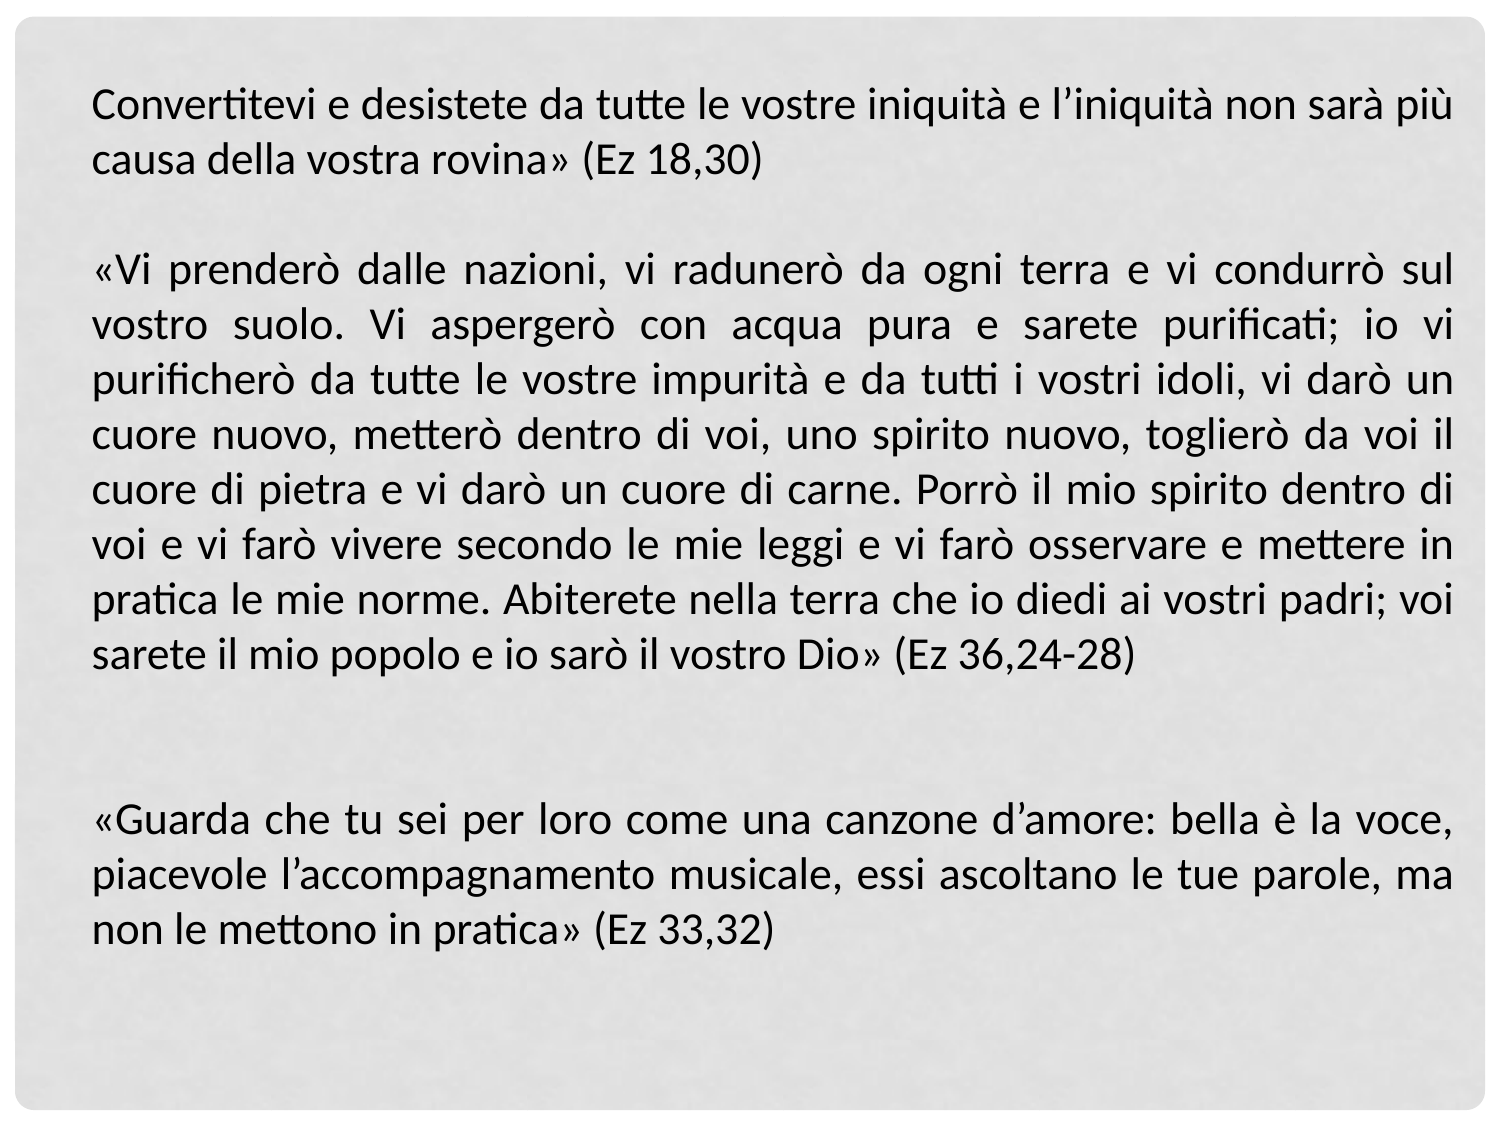

Convertitevi e desistete da tutte le vostre iniquità e l’iniquità non sarà più causa della vostra rovina» (Ez 18,30)
«Vi prenderò dalle nazioni, vi radunerò da ogni terra e vi condurrò sul vostro suolo. Vi aspergerò con acqua pura e sarete purificati; io vi purificherò da tutte le vostre impurità e da tutti i vostri idoli, vi darò un cuore nuovo, metterò dentro di voi, uno spirito nuovo, toglierò da voi il cuore di pietra e vi darò un cuore di carne. Porrò il mio spirito dentro di voi e vi farò vivere secondo le mie leggi e vi farò osservare e mettere in pratica le mie norme. Abiterete nella terra che io diedi ai vostri padri; voi sarete il mio popolo e io sarò il vostro Dio» (Ez 36,24-28)
«Guarda che tu sei per loro come una canzone d’amore: bella è la voce, piacevole l’accompagnamento musicale, essi ascoltano le tue parole, ma non le mettono in pratica» (Ez 33,32)